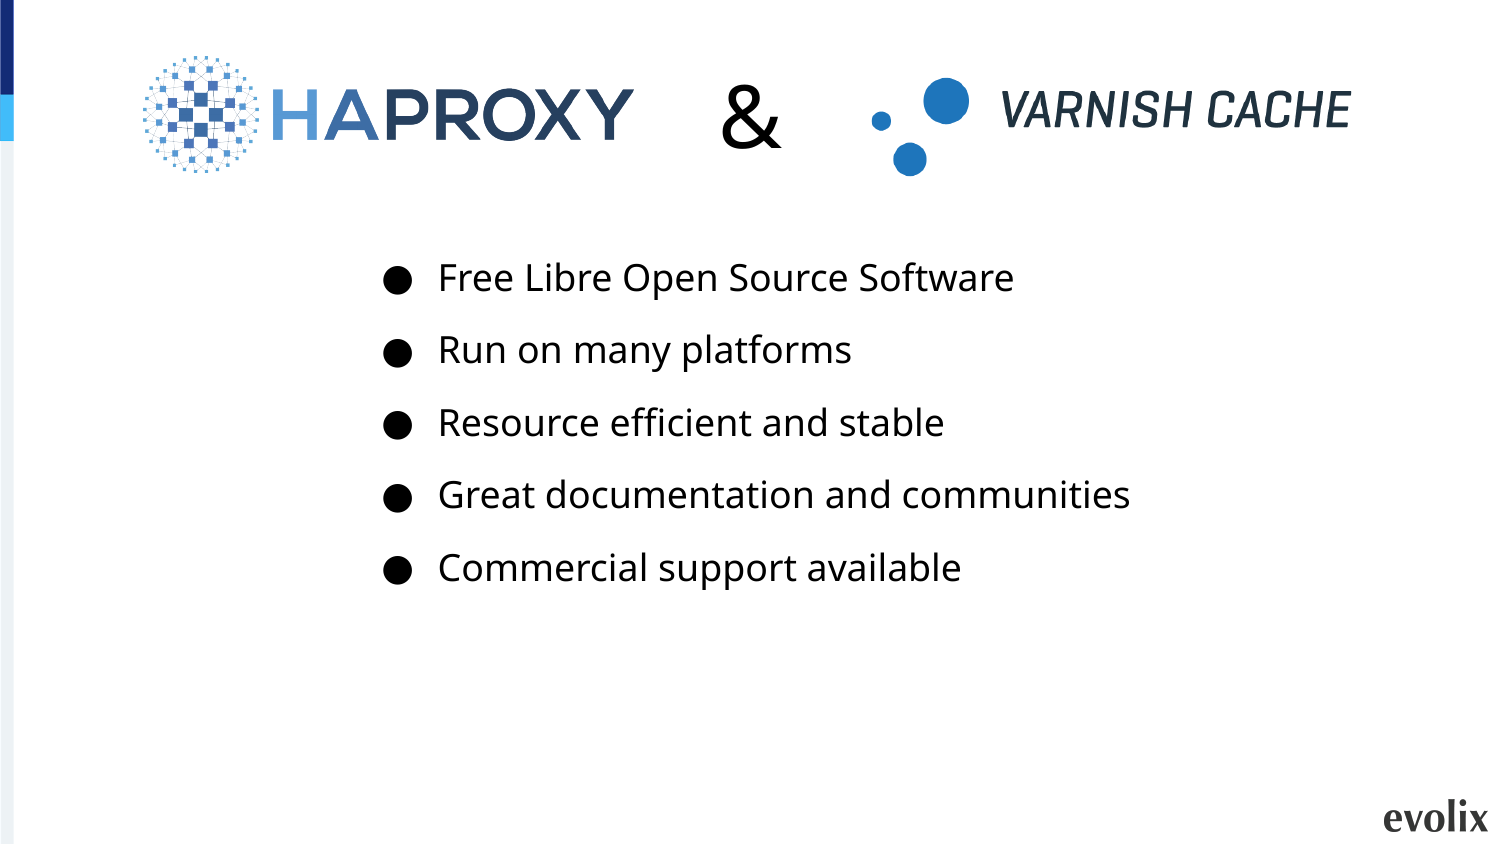

&
# Free Libre Open Source Software
Run on many platforms
Resource efficient and stable
Great documentation and communities
Commercial support available